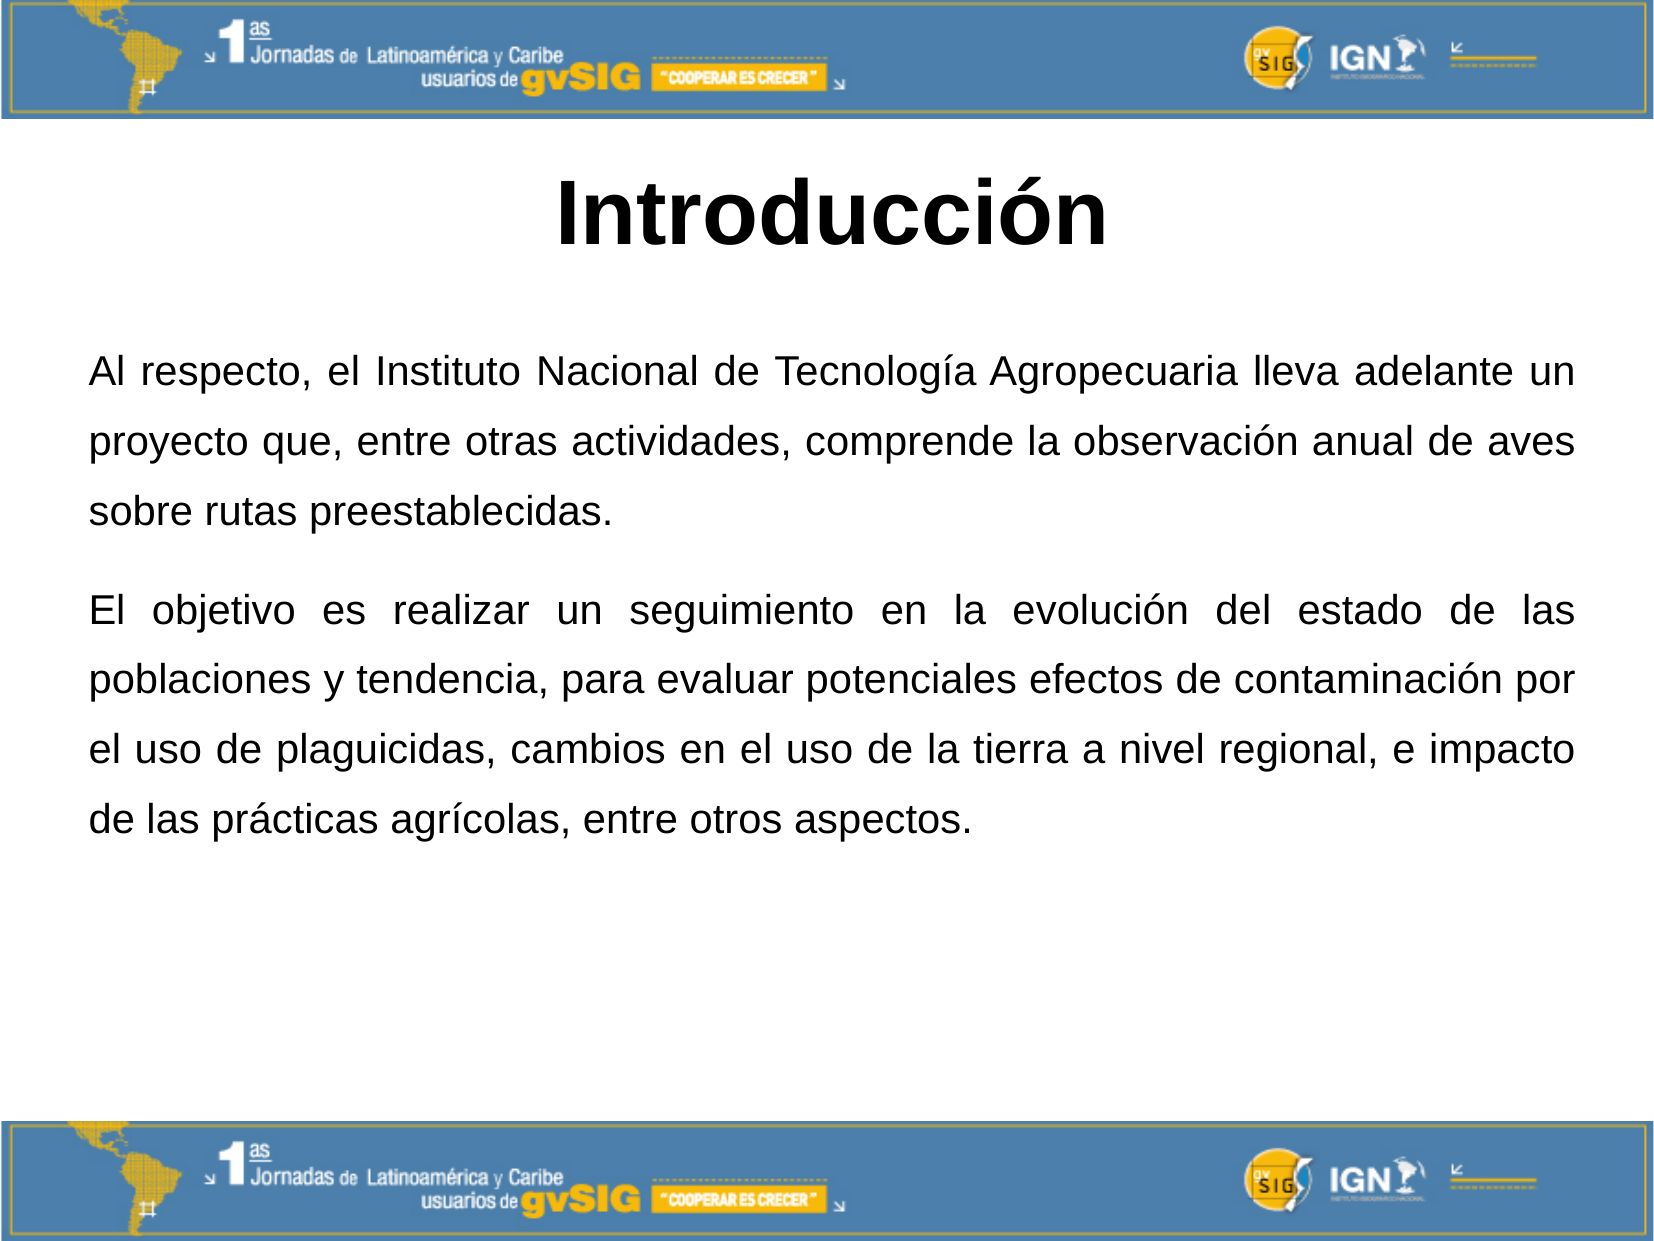

Introducción
# Al respecto, el Instituto Nacional de Tecnología Agropecuaria lleva adelante un proyecto que, entre otras actividades, comprende la observación anual de aves sobre rutas preestablecidas.
El objetivo es realizar un seguimiento en la evolución del estado de las poblaciones y tendencia, para evaluar potenciales efectos de contaminación por el uso de plaguicidas, cambios en el uso de la tierra a nivel regional, e impacto de las prácticas agrícolas, entre otros aspectos.